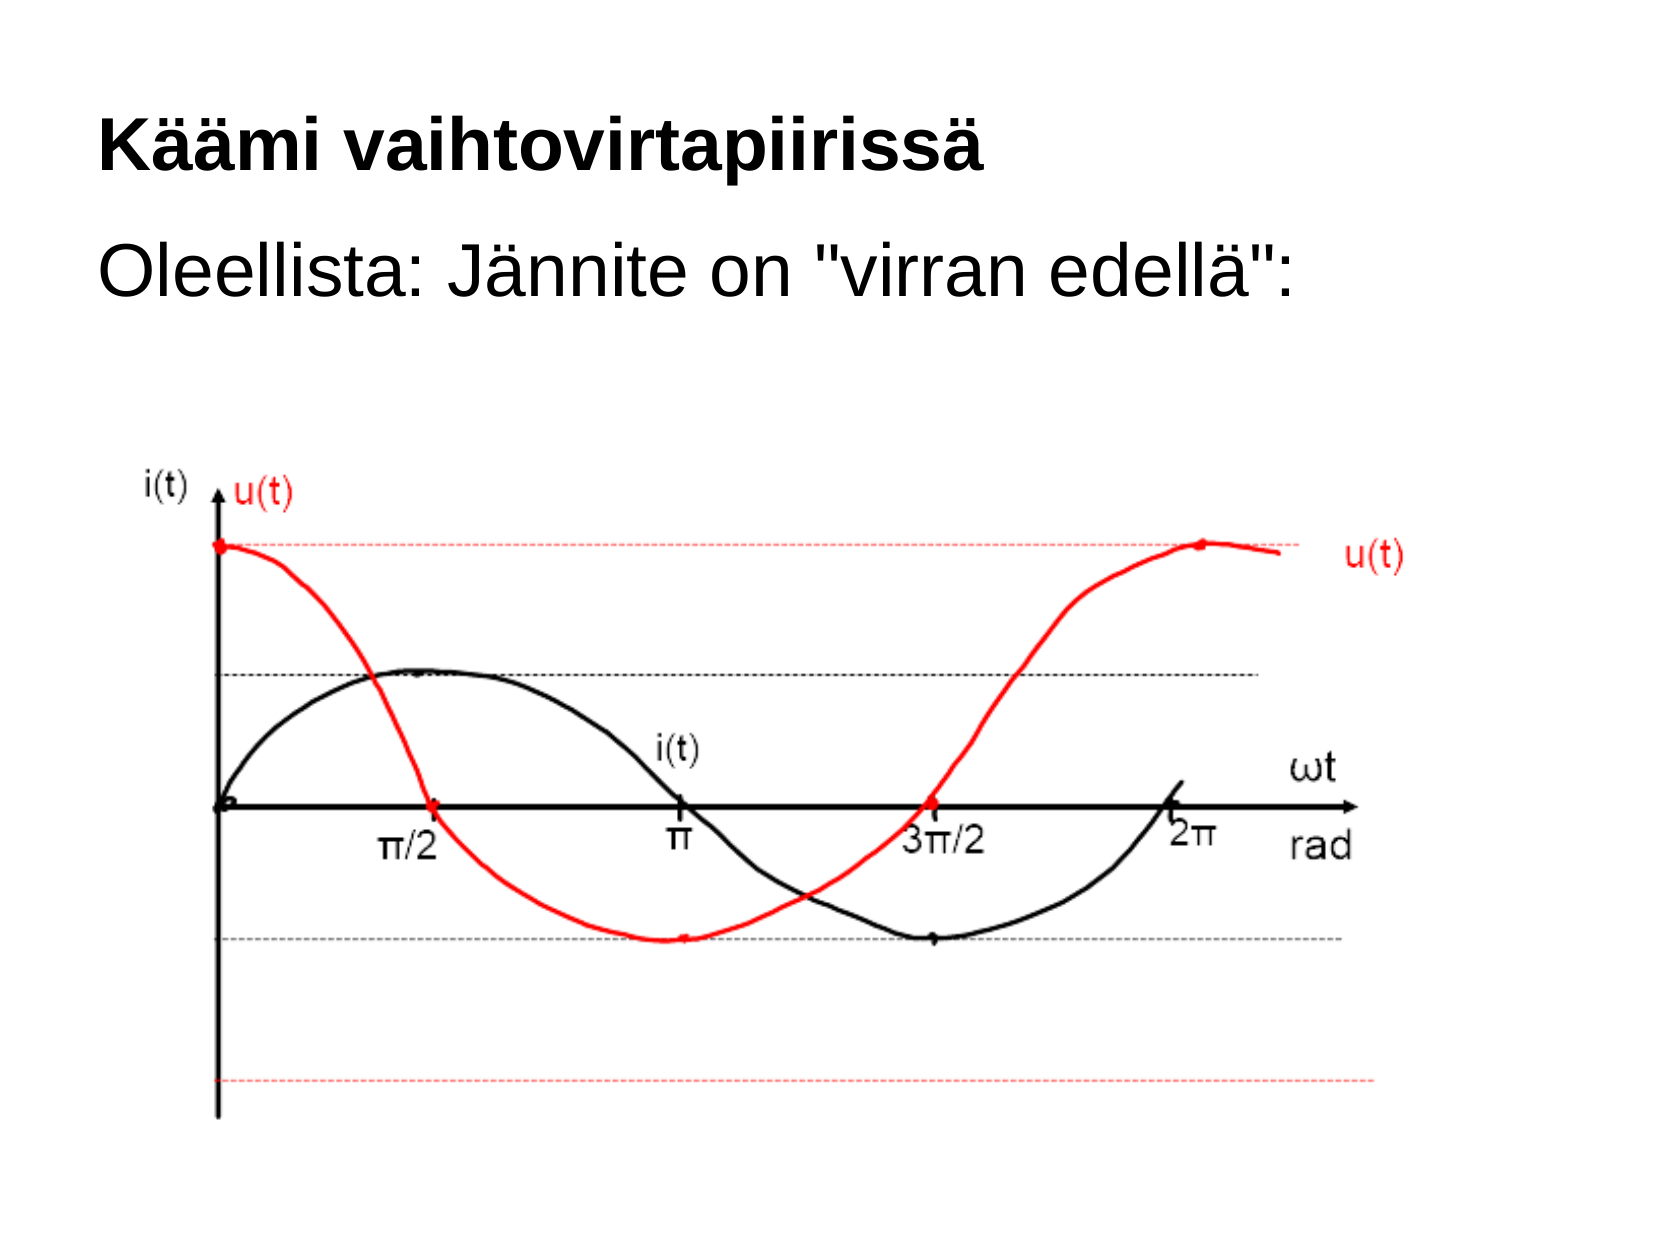

Käämi vaihtovirtapiirissä
Oleellista: Jännite on "virran edellä":